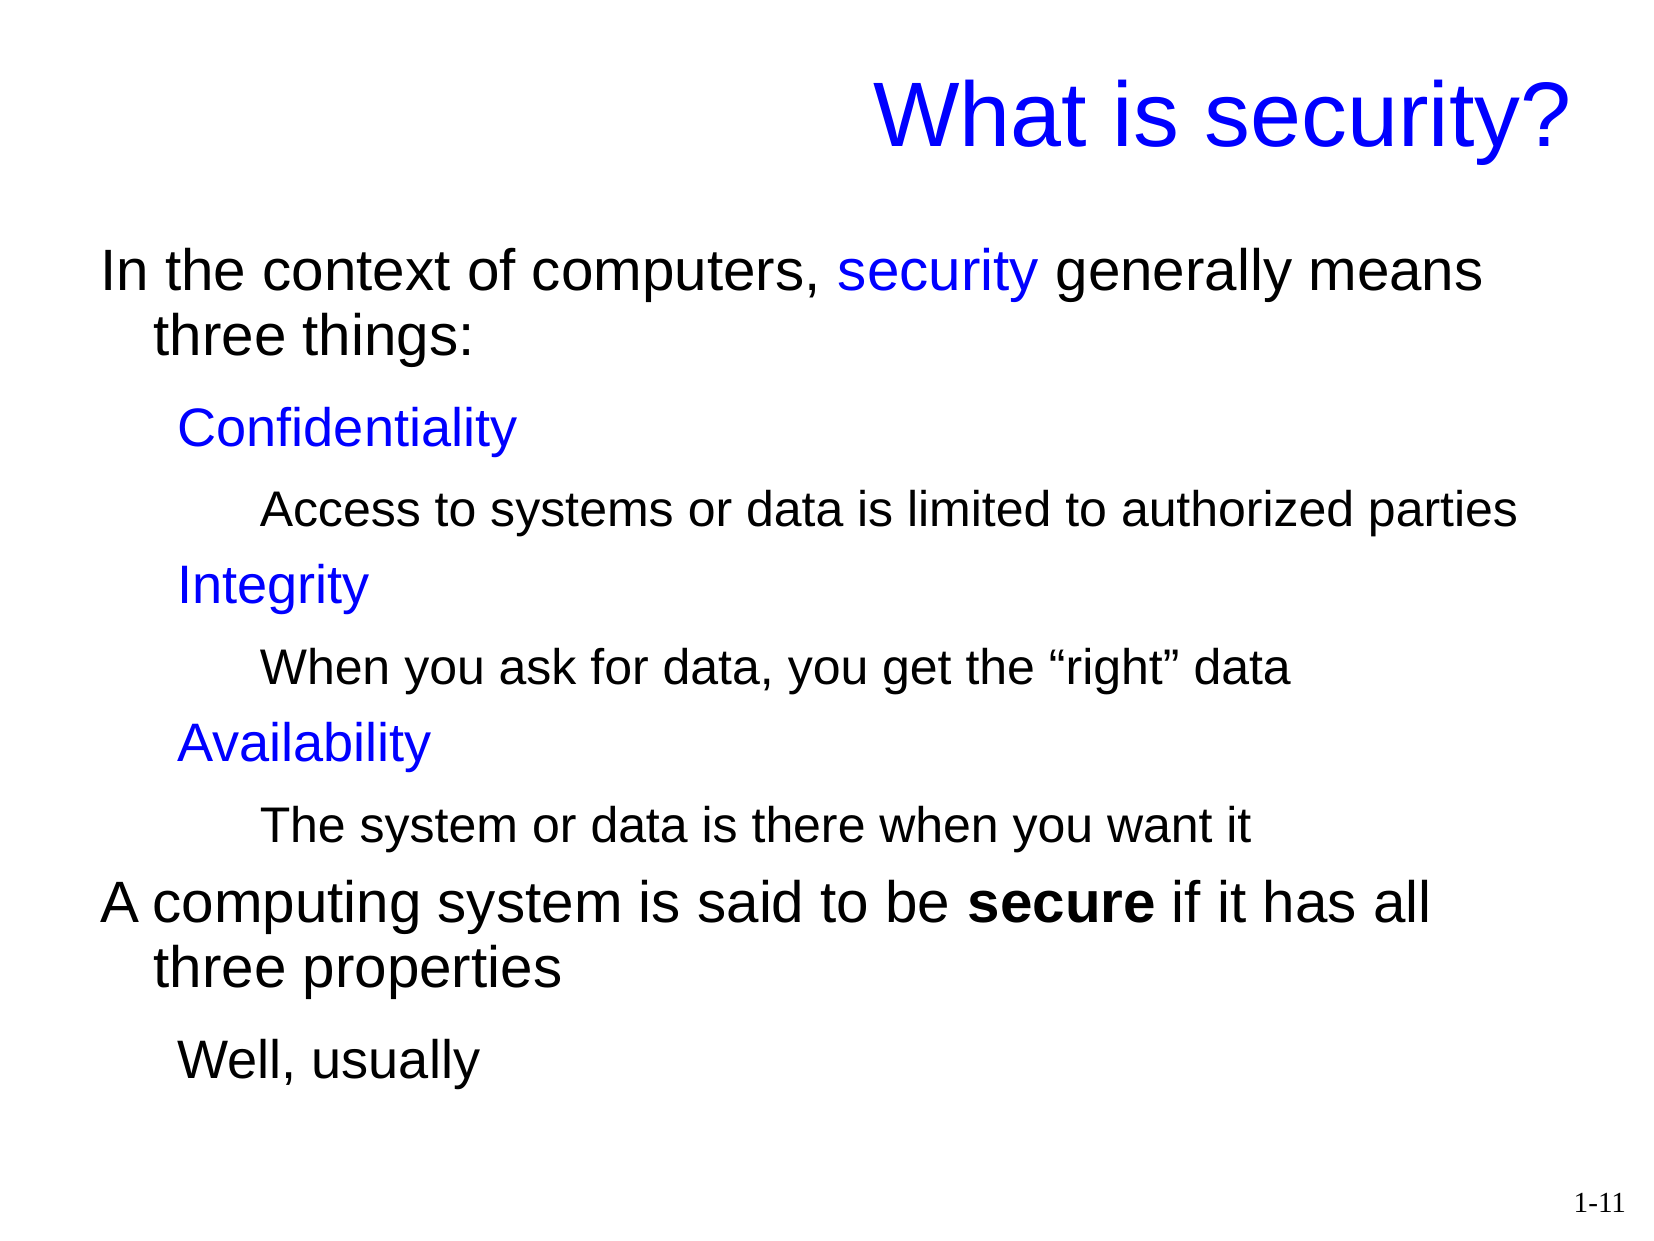

# What is security?
In the context of computers, security generally means three things:
Confidentiality
Access to systems or data is limited to authorized parties
Integrity
When you ask for data, you get the “right” data
Availability
The system or data is there when you want it
A computing system is said to be secure if it has all three properties
Well, usually